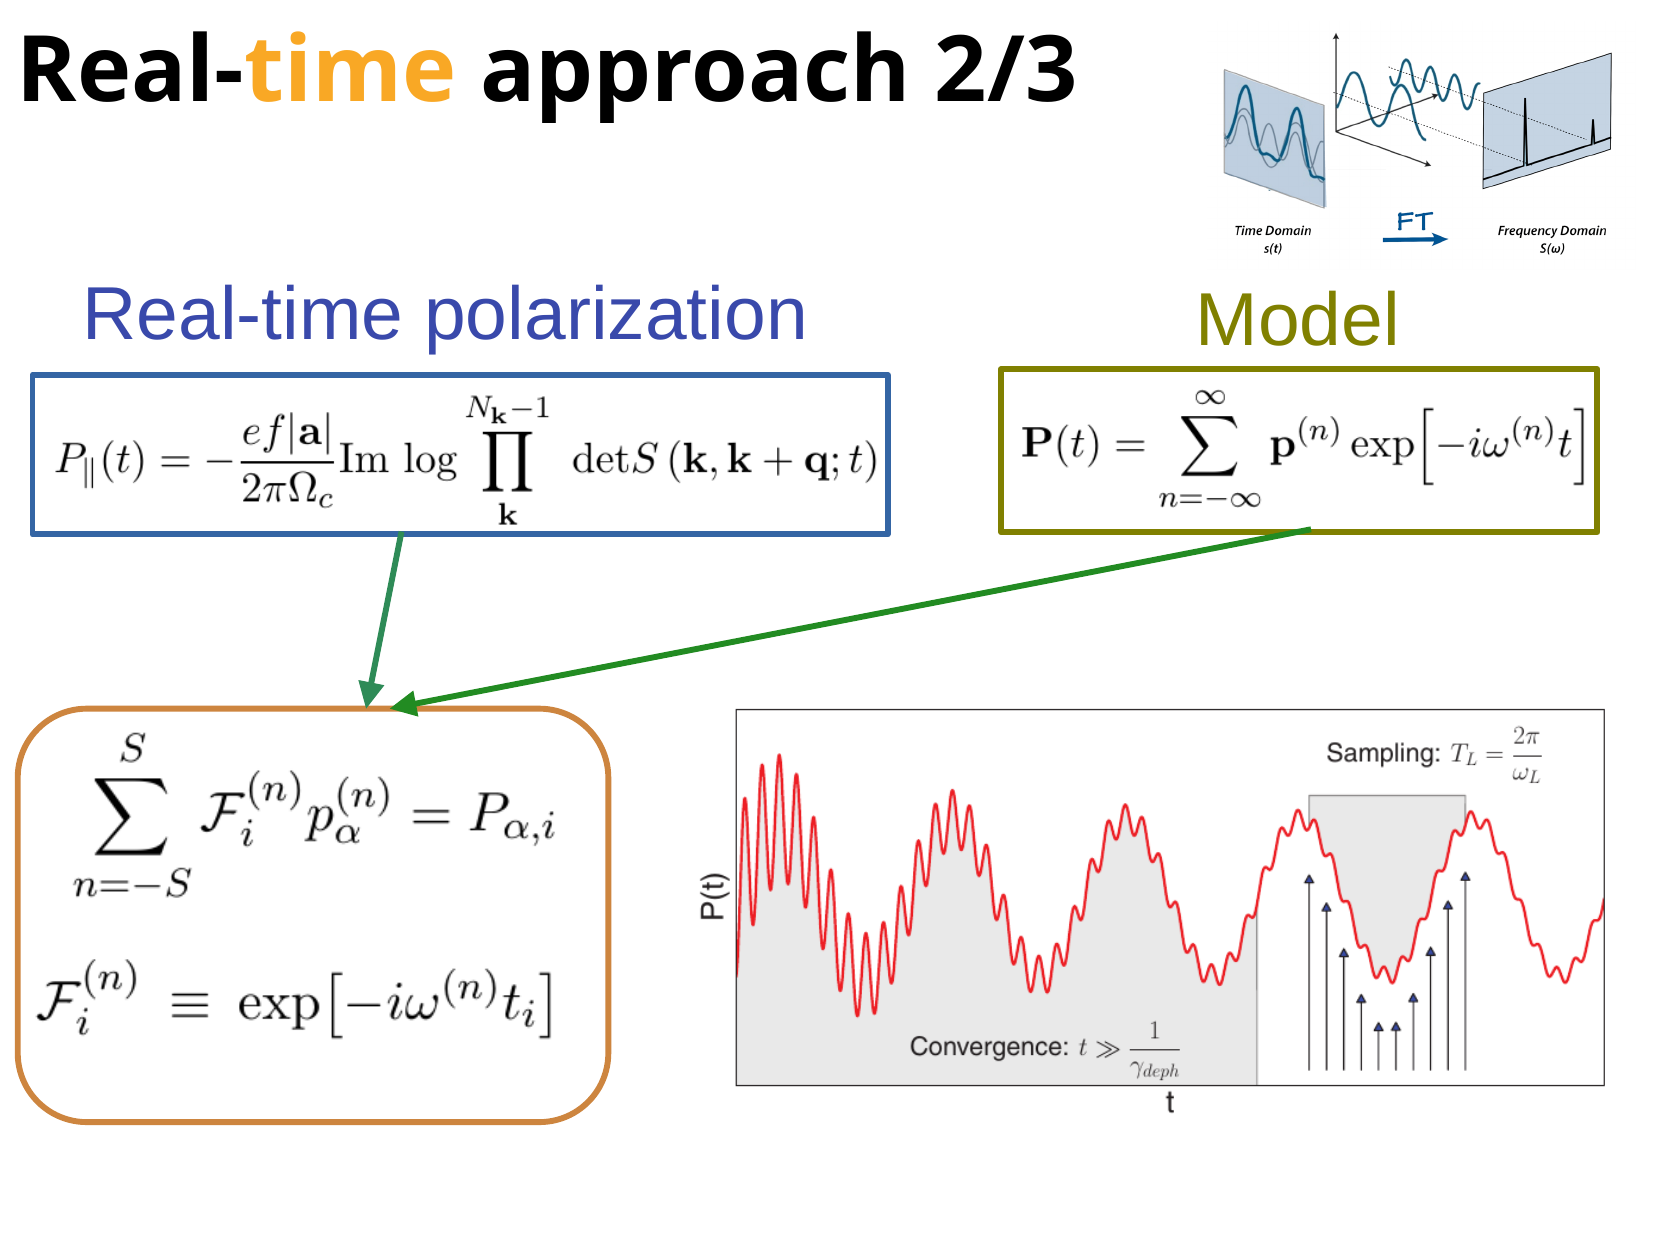

# Real-time approach 2/3
Real-time polarization
Model